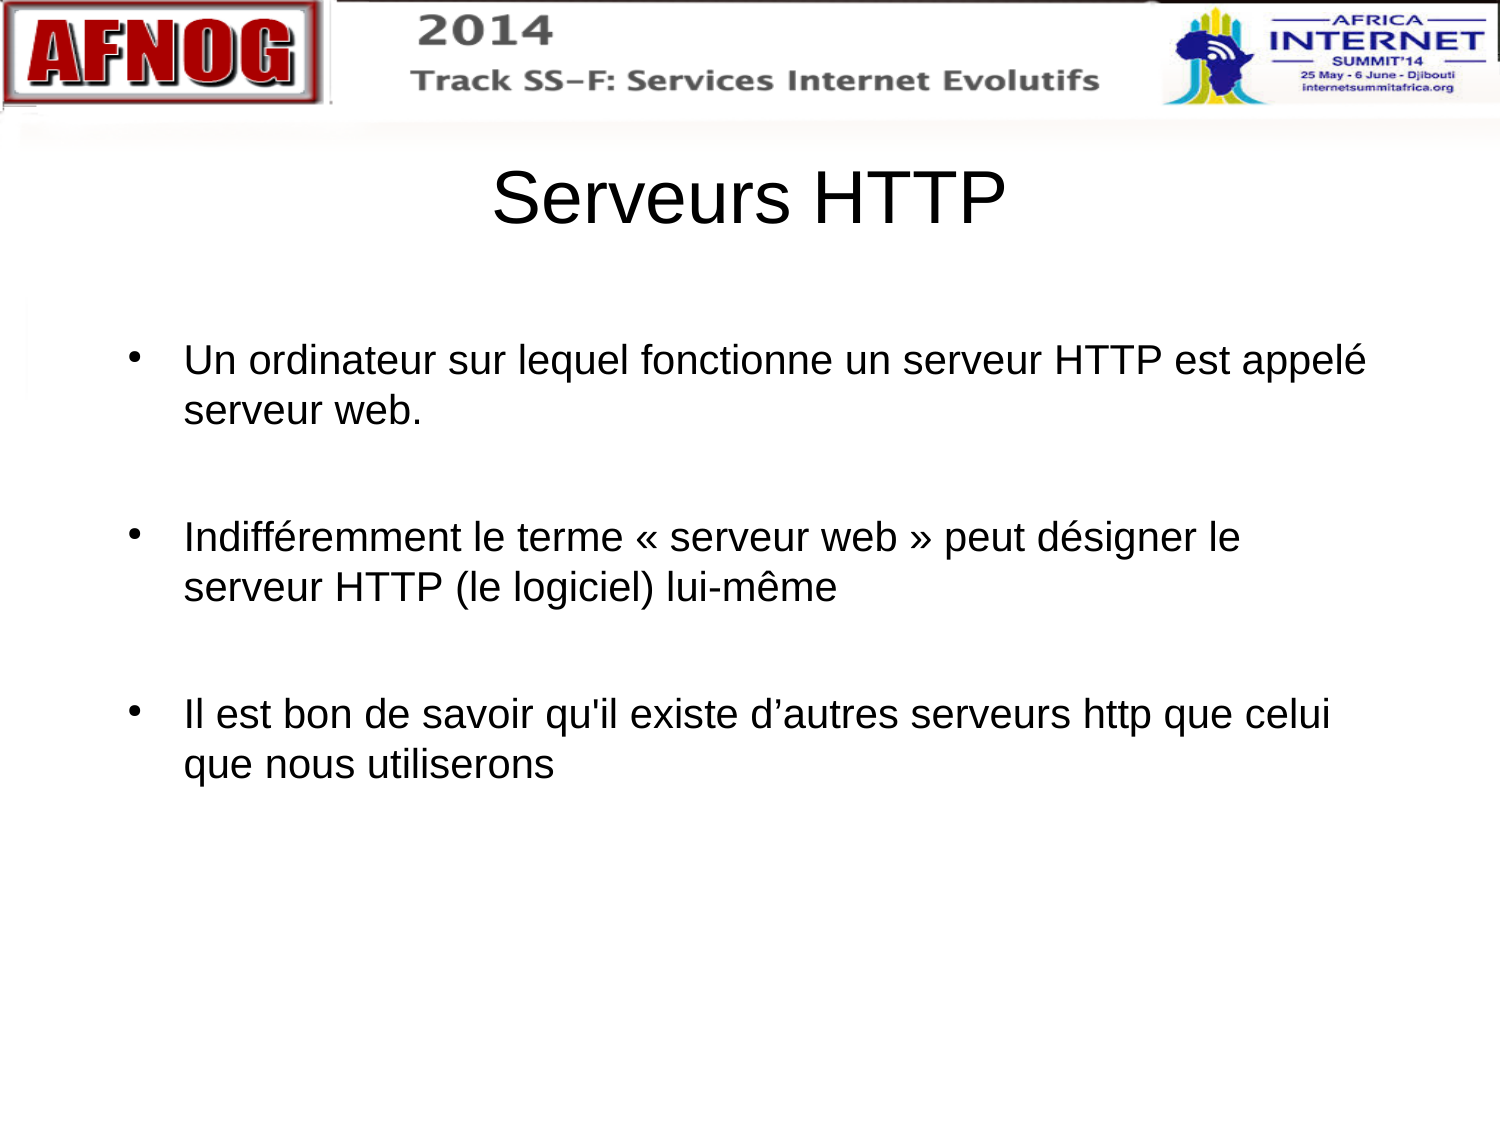

# Serveurs HTTP
Un ordinateur sur lequel fonctionne un serveur HTTP est appelé serveur web.
Indifféremment le terme « serveur web » peut désigner le serveur HTTP (le logiciel) lui-même
Il est bon de savoir qu'il existe d’autres serveurs http que celui que nous utiliserons
3